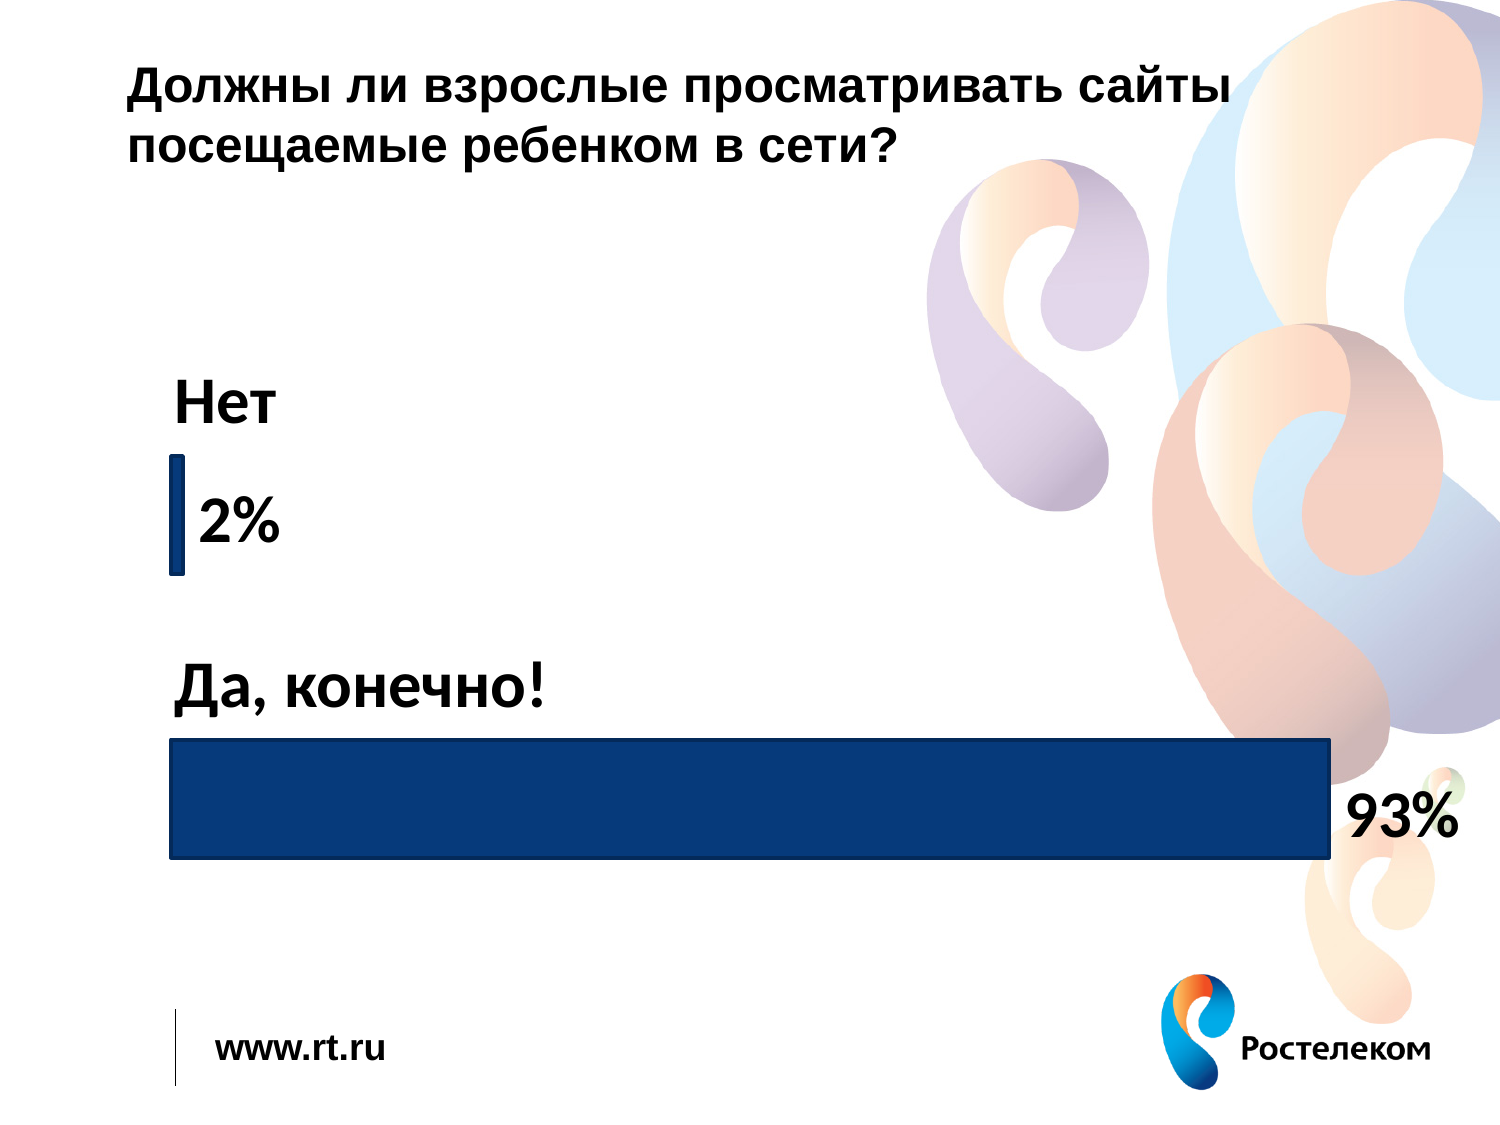

# Должны ли взрослые просматривать сайты посещаемые ребенком в сети?
Нет
2%
Да, конечно!
93%